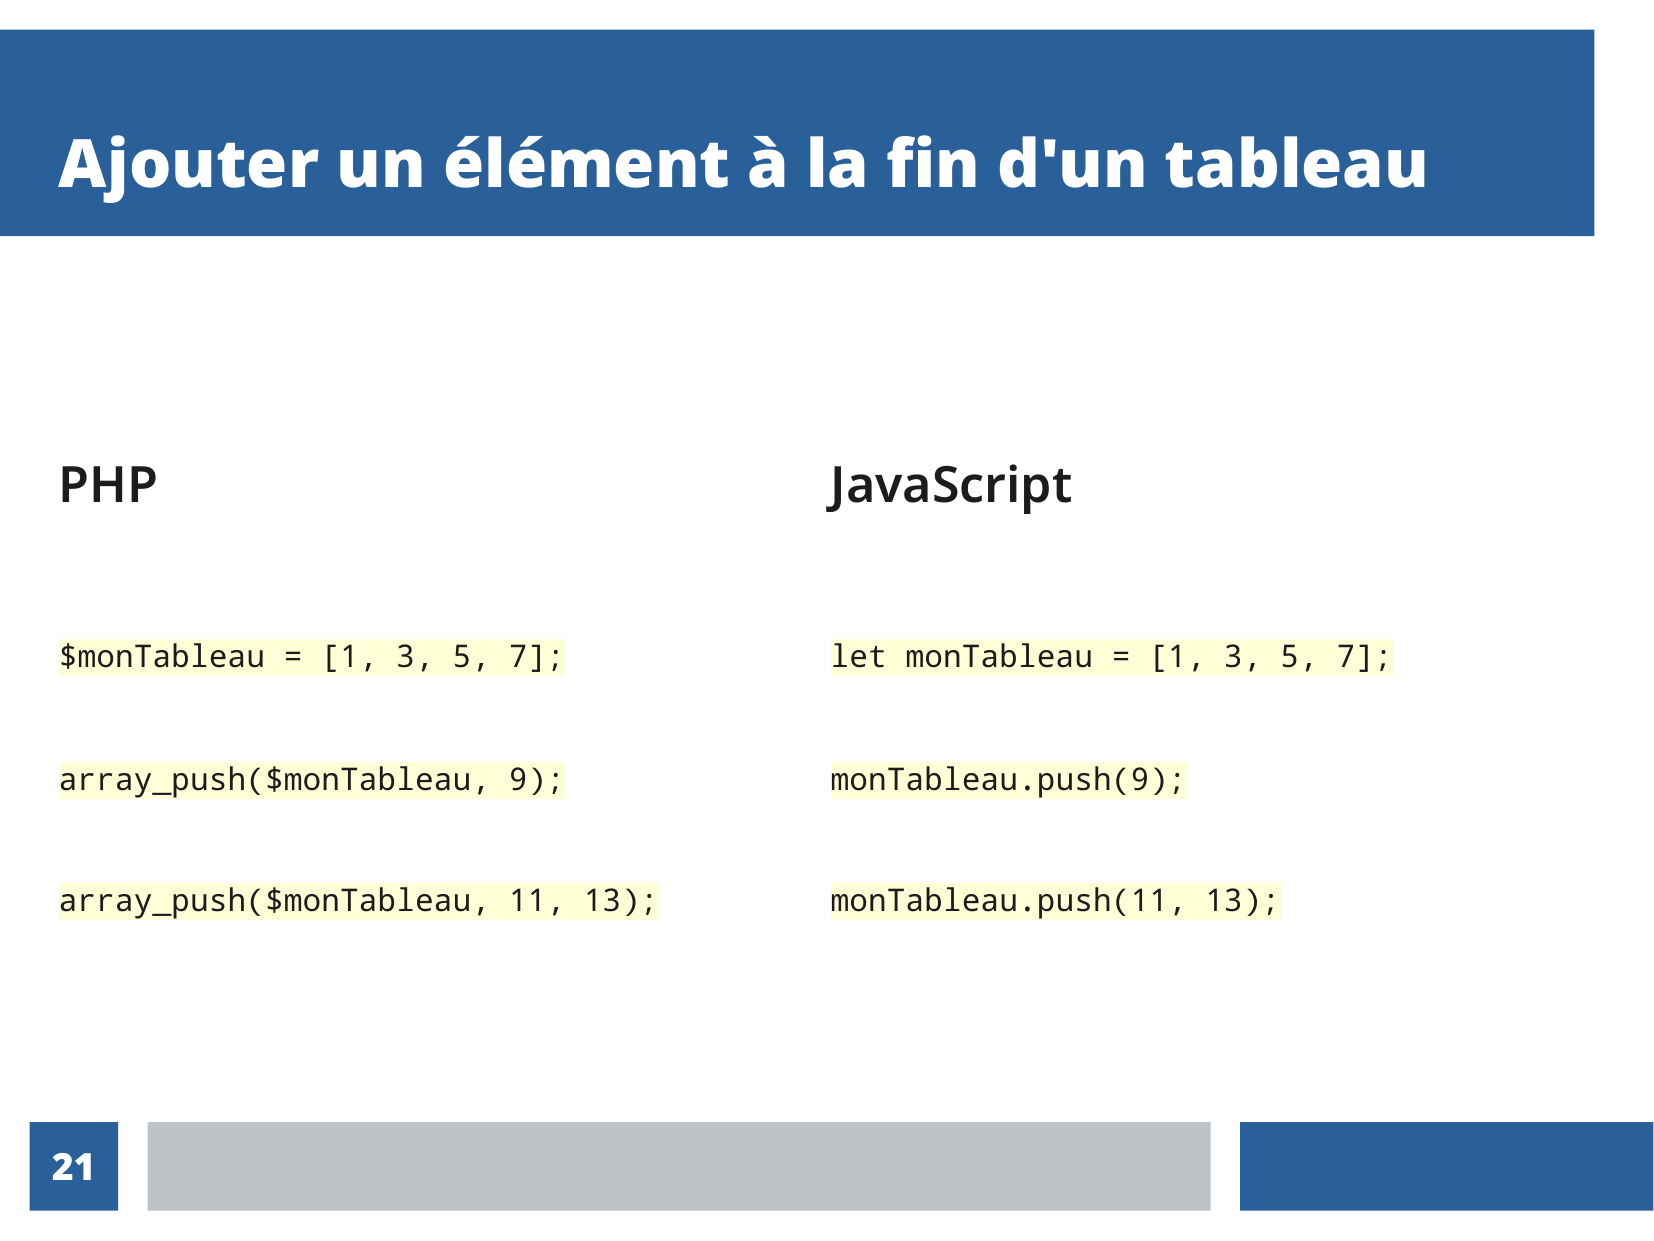

# Ajouter un élément à la fin d'un tableau
PHP
$monTableau = [1, 3, 5, 7];
array_push($monTableau, 9);
array_push($monTableau, 11, 13);
JavaScript
let monTableau = [1, 3, 5, 7];
monTableau.push(9);
monTableau.push(11, 13);
21